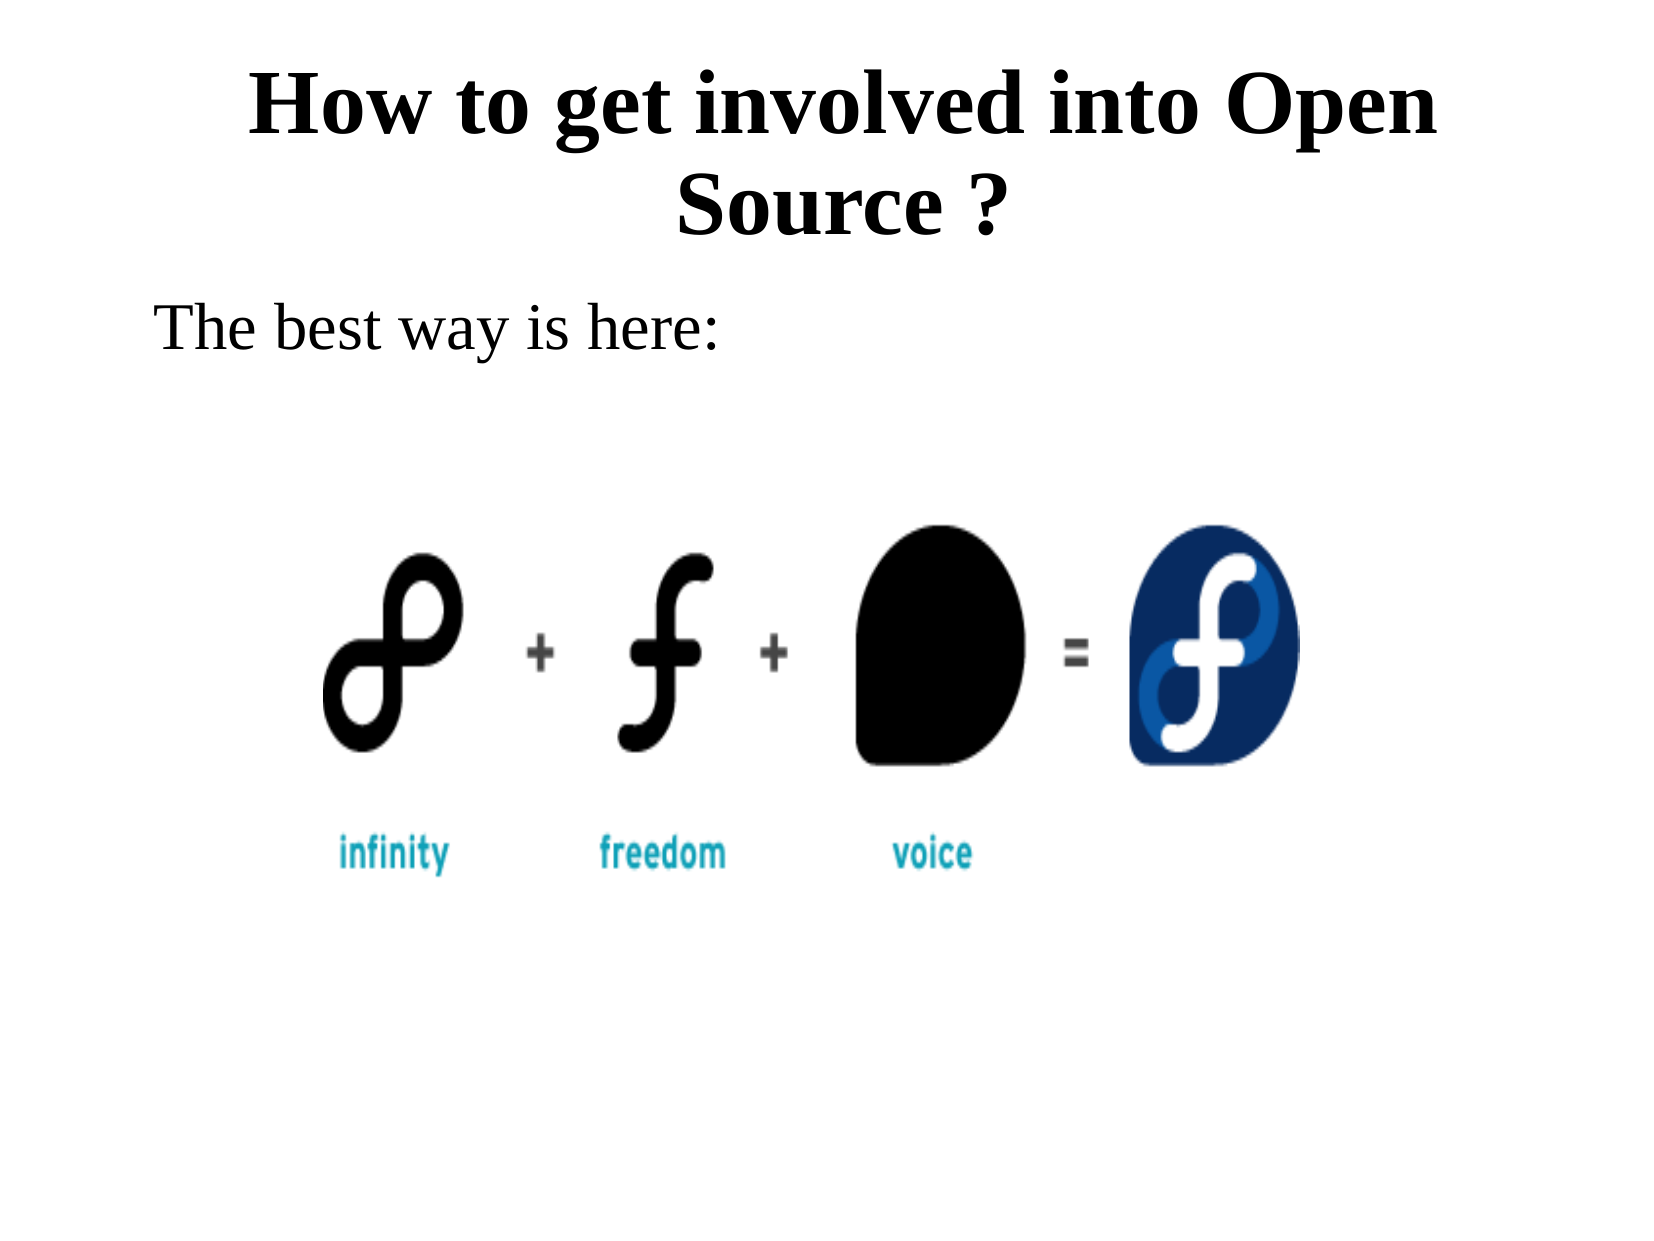

# How to get involved into Open Source ?
The best way is here: